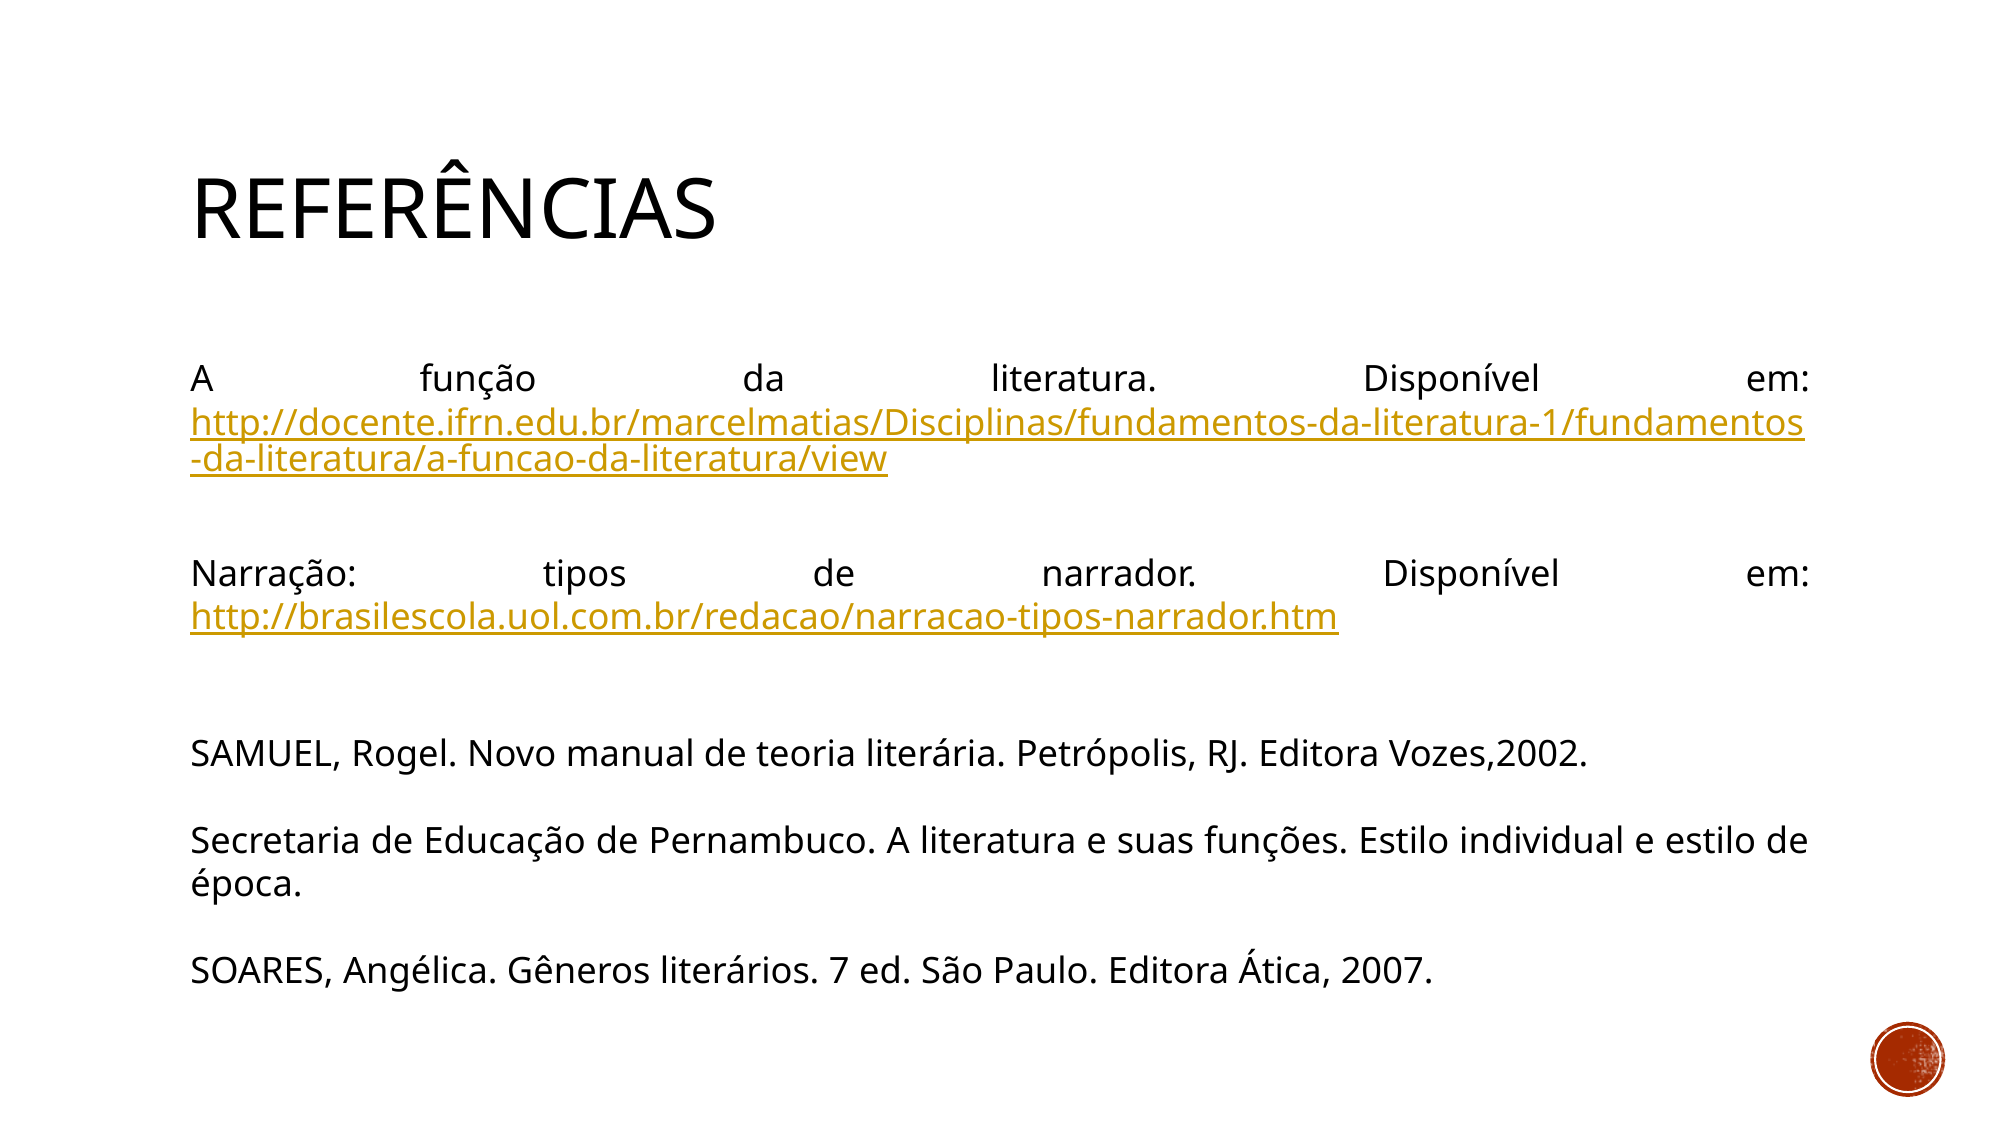

# referências
A função da literatura. Disponível em: http://docente.ifrn.edu.br/marcelmatias/Disciplinas/fundamentos-da-literatura-1/fundamentos-da-literatura/a-funcao-da-literatura/view
Narração: tipos de narrador. Disponível em: http://brasilescola.uol.com.br/redacao/narracao-tipos-narrador.htm
SAMUEL, Rogel. Novo manual de teoria literária. Petrópolis, RJ. Editora Vozes,2002.
Secretaria de Educação de Pernambuco. A literatura e suas funções. Estilo individual e estilo de época.
SOARES, Angélica. Gêneros literários. 7 ed. São Paulo. Editora Ática, 2007.